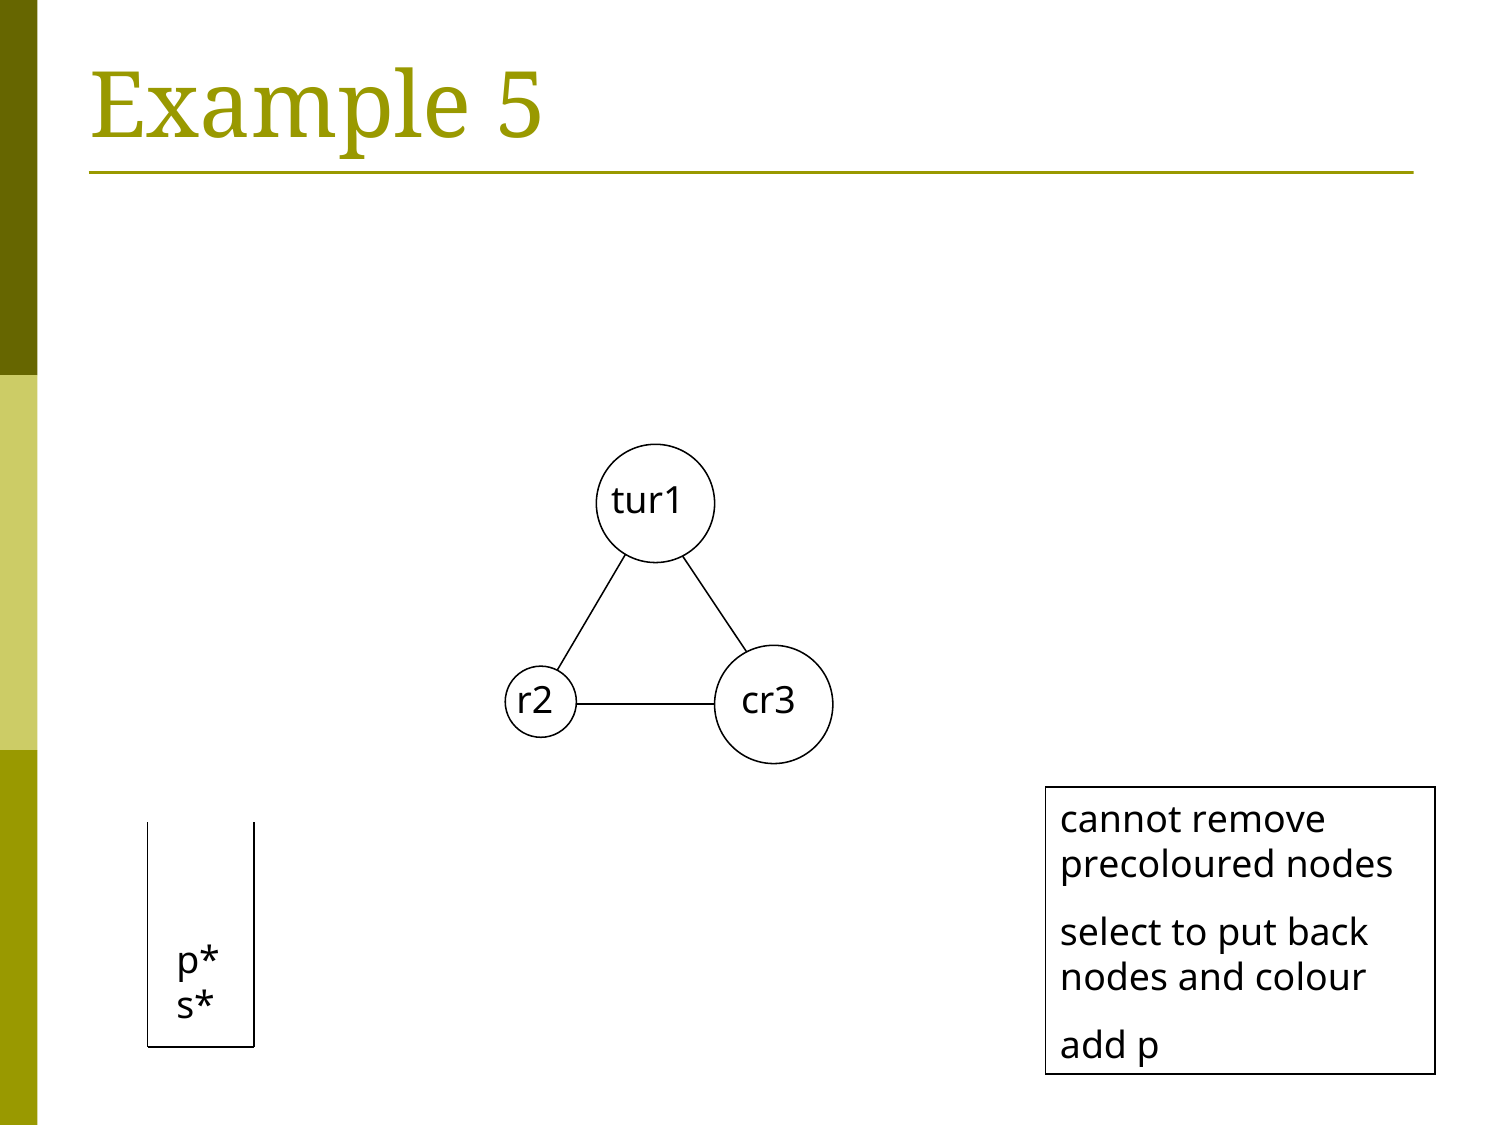

# Example 5
tur1
r2
cr3
cannot remove precoloured nodes
select to put back nodes and colour
add p
p*
s*